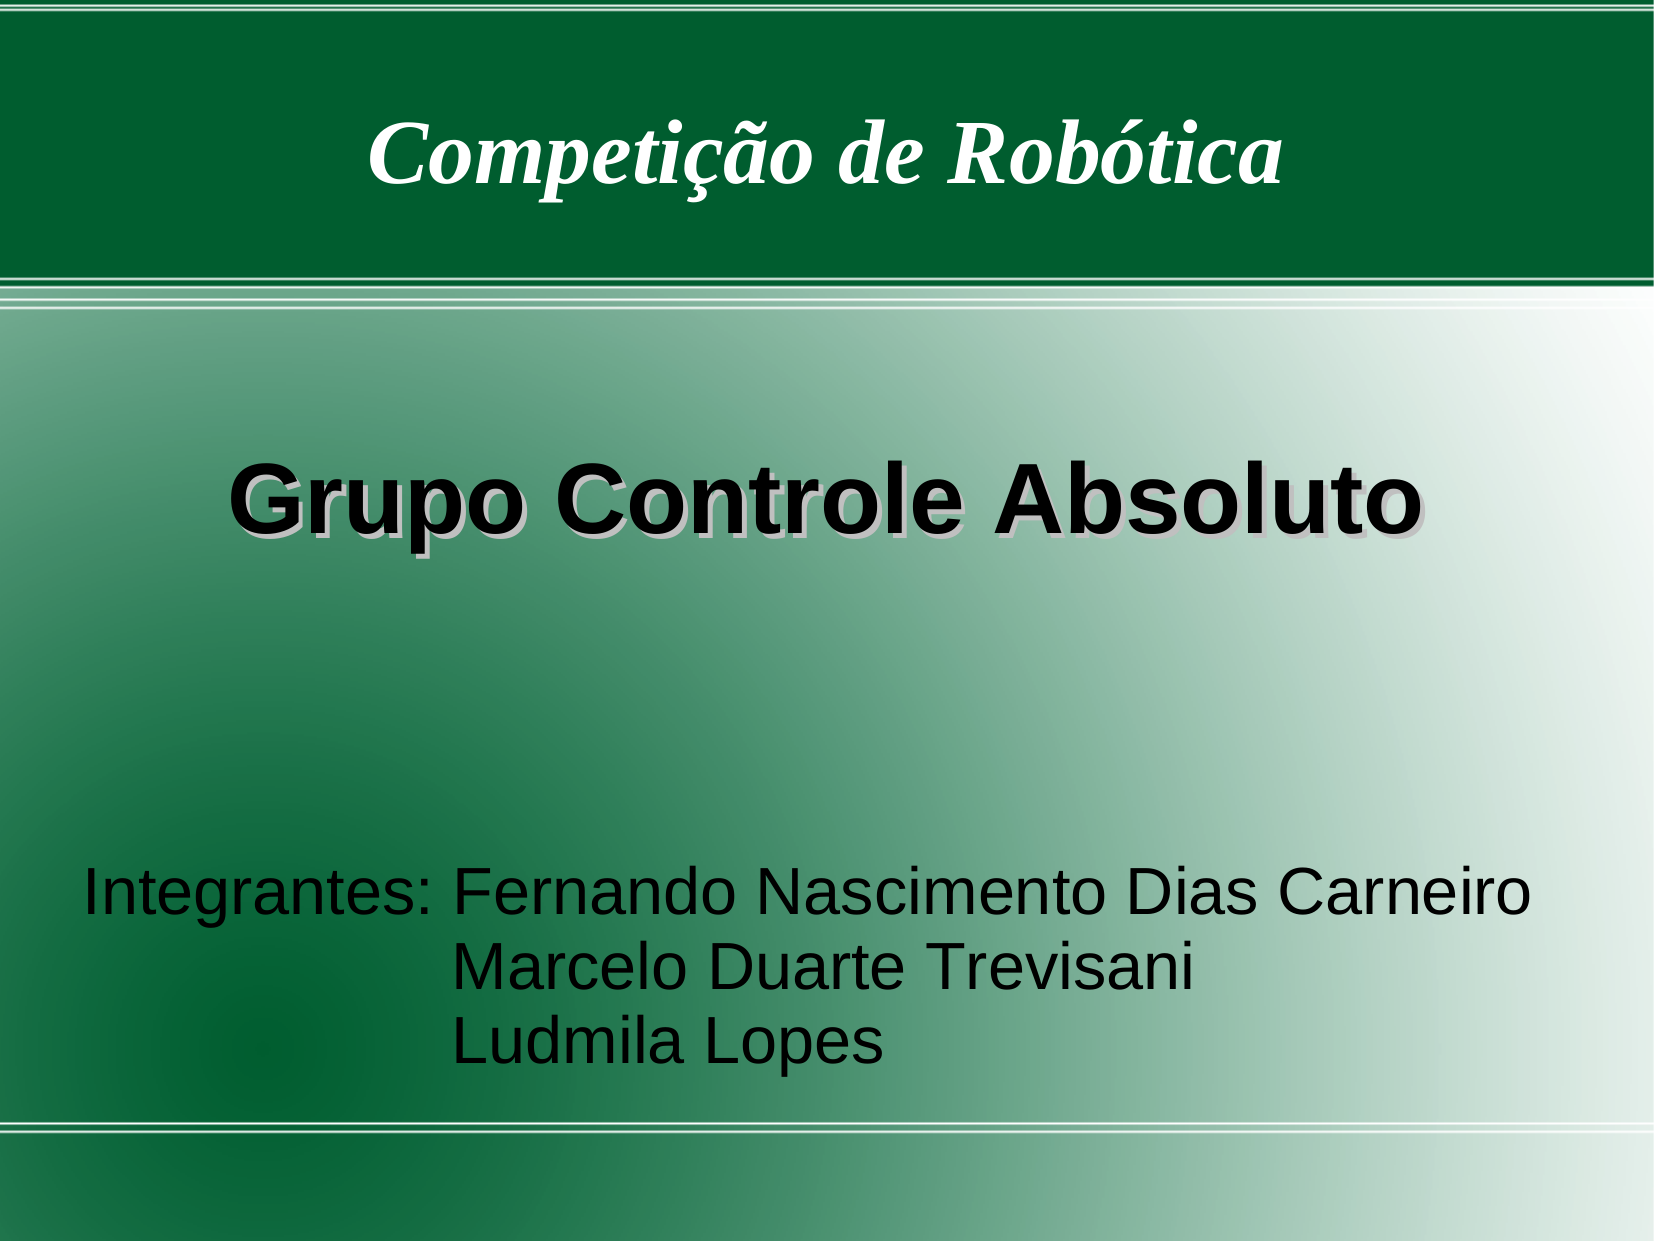

# Competição de Robótica
Grupo Controle Absoluto
Integrantes: Fernando Nascimento Dias Carneiro
					Marcelo Duarte Trevisani
					Ludmila Lopes